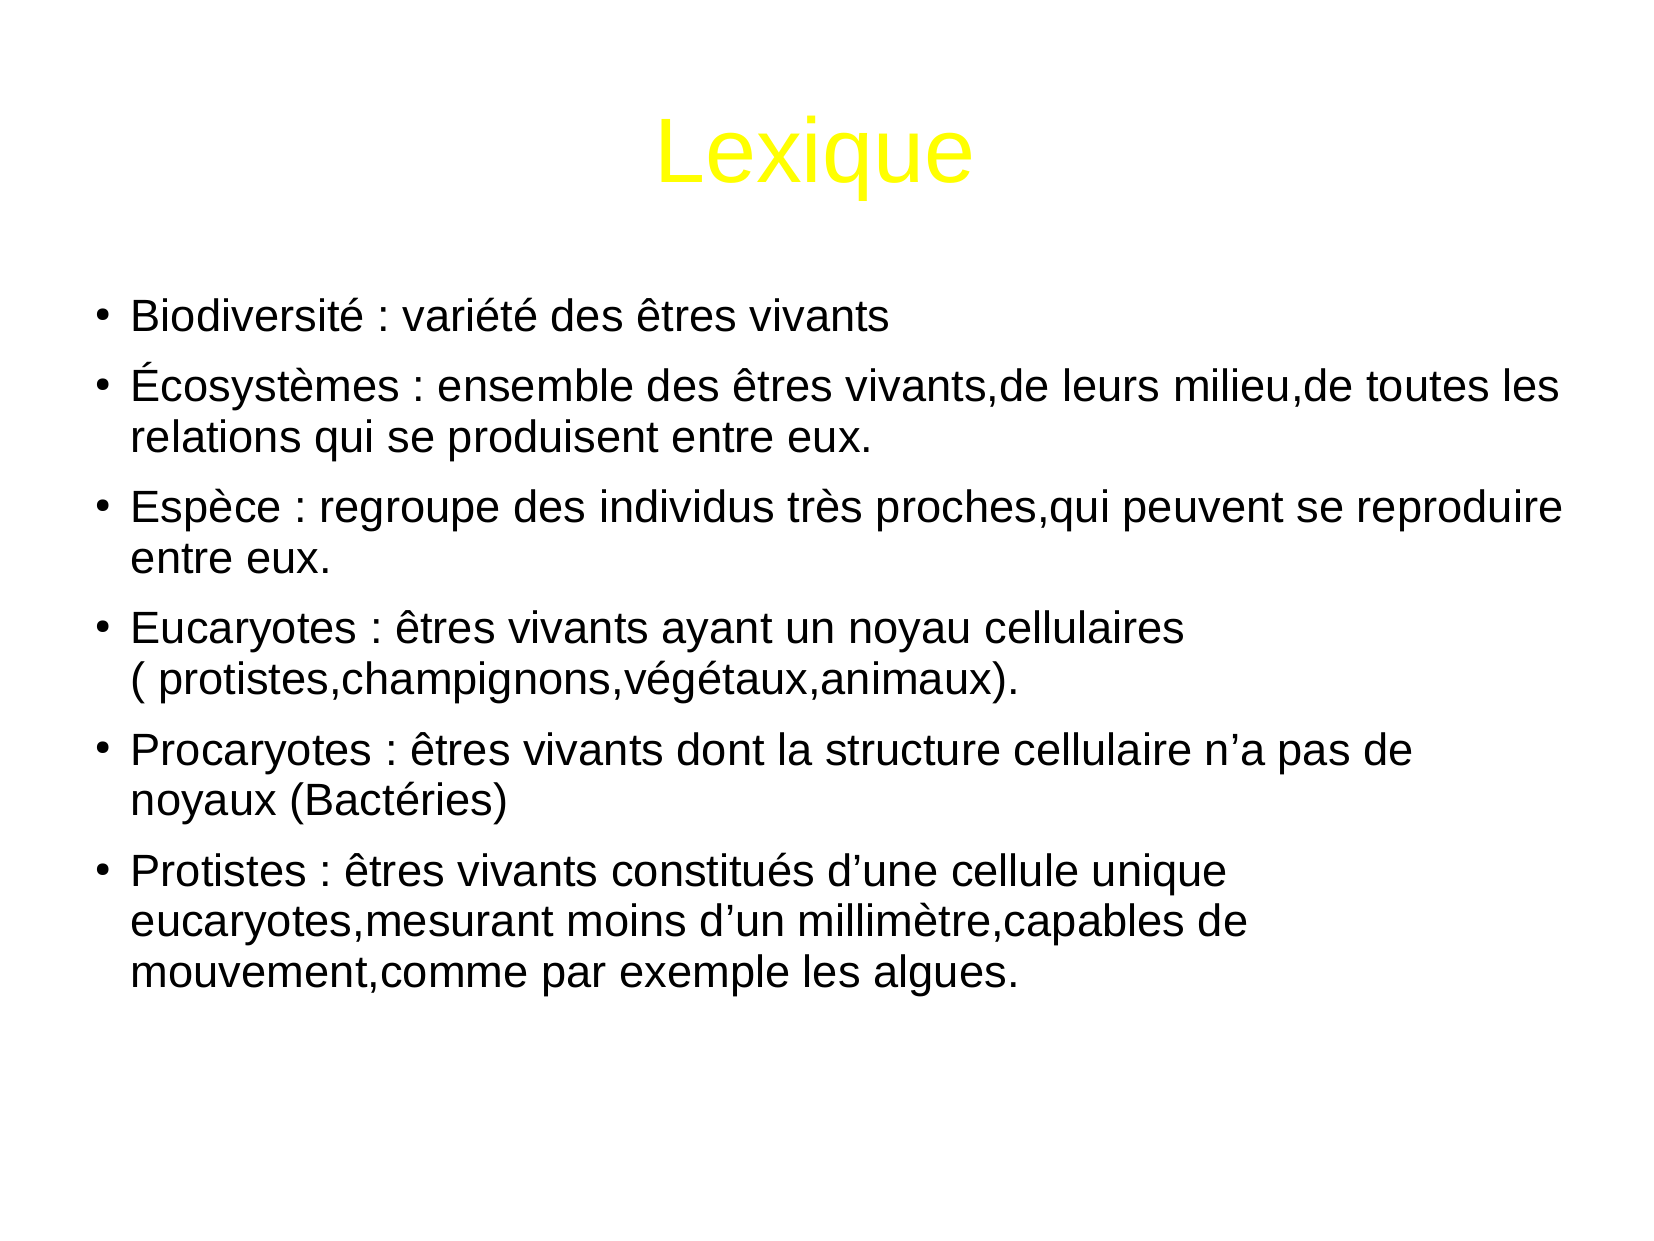

# Lexique
Biodiversité : variété des êtres vivants
Écosystèmes : ensemble des êtres vivants,de leurs milieu,de toutes les relations qui se produisent entre eux.
Espèce : regroupe des individus très proches,qui peuvent se reproduire entre eux.
Eucaryotes : êtres vivants ayant un noyau cellulaires ( protistes,champignons,végétaux,animaux).
Procaryotes : êtres vivants dont la structure cellulaire n’a pas de noyaux (Bactéries)
Protistes : êtres vivants constitués d’une cellule unique eucaryotes,mesurant moins d’un millimètre,capables de mouvement,comme par exemple les algues.